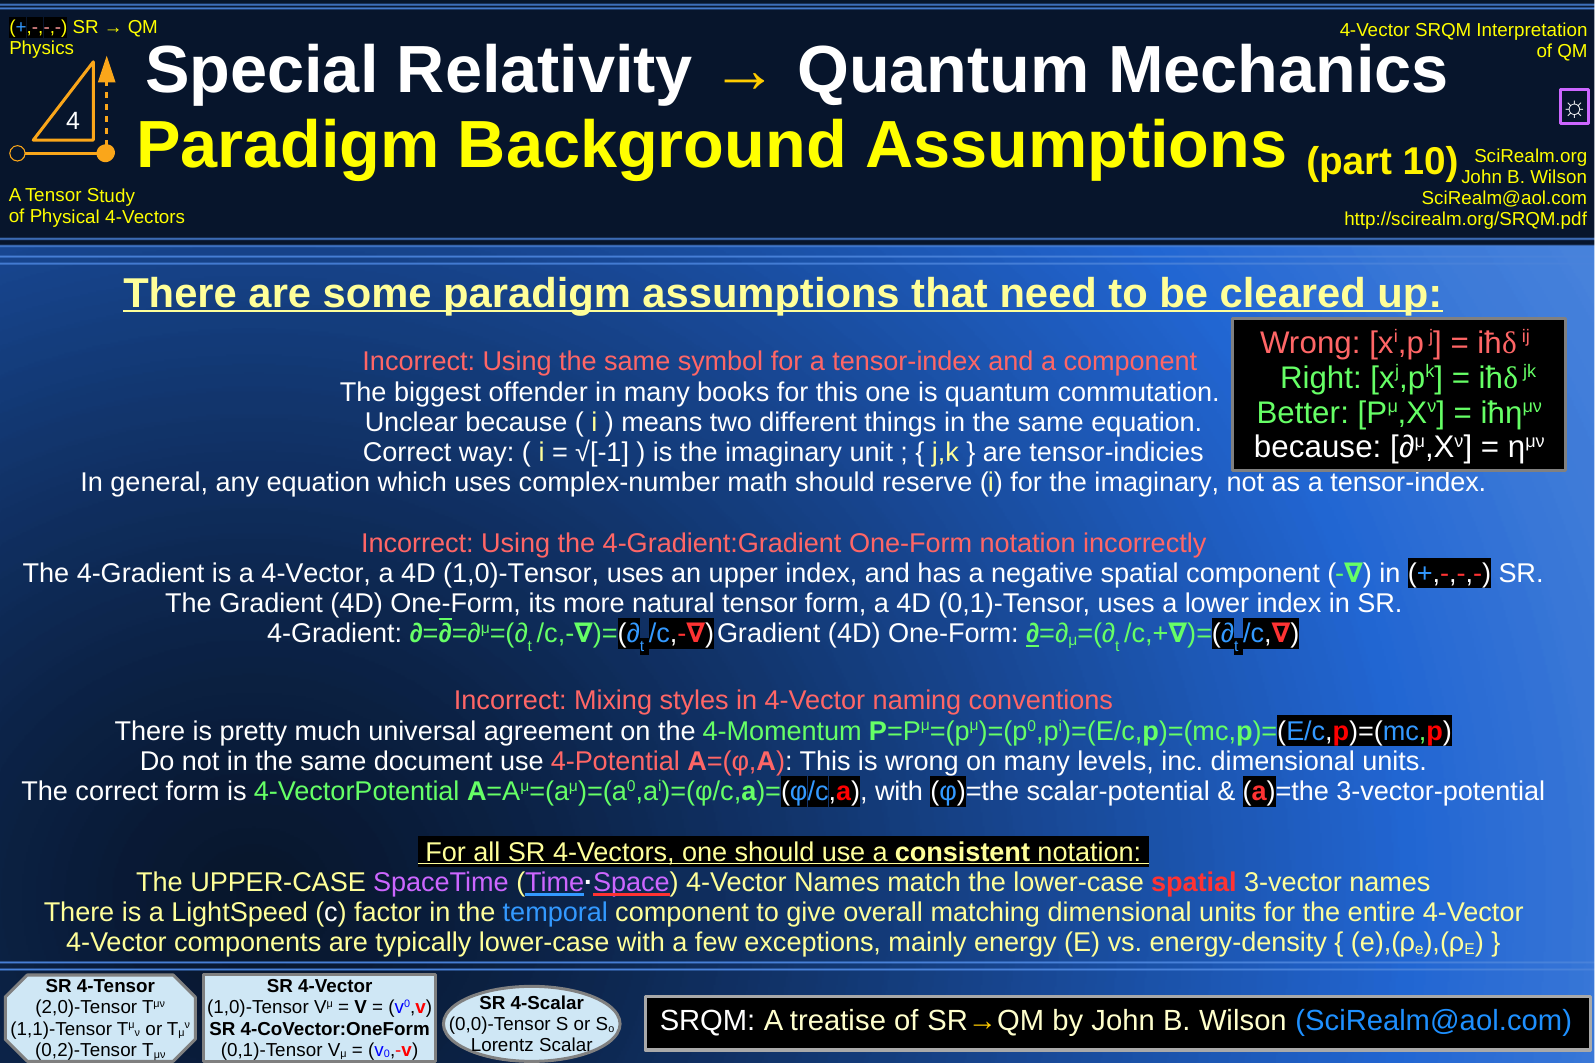

(+,-,-,-) SR → QM
Physics
A Tensor Study
of Physical 4-Vectors
4-Vector SRQM Interpretation
of QM
SciRealm.org
John B. Wilson
SciRealm@aol.com
http://scirealm.org/SRQM.pdf
Special Relativity → Quantum Mechanics
Paradigm Background Assumptions (part 10)
4
☼
# There are some paradigm assumptions that need to be cleared up: Incorrect: Using the same symbol for a tensor-index and a component The biggest offender in many books for this one is quantum commutation. Unclear because ( i ) means two different things in the same equation. Correct way: ( i = √[-1] ) is the imaginary unit ; { j,k } are tensor-indicies In general, any equation which uses complex-number math should reserve (i) for the imaginary, not as a tensor-index. Incorrect: Using the 4-Gradient:Gradient One-Form notation incorrectly The 4-Gradient is a 4-Vector, a 4D (1,0)-Tensor, uses an upper index, and has a negative spatial component (-∇) in (+,-,-,-) SR. The Gradient (4D) One-Form, its more natural tensor form, a 4D (0,1)-Tensor, uses a lower index in SR. 4-Gradient: ∂=∂=∂μ=(∂t /c,-∇)=(∂t /c,-∇)	Gradient (4D) One-Form: ∂=∂μ=(∂t /c,+∇)=(∂t /c,∇) Incorrect: Mixing styles in 4-Vector naming conventions There is pretty much universal agreement on the 4-Momentum P=Pμ=(pμ)=(p0,pi)=(E/c,p)=(mc,p)=(E/c,p)=(mc,p) Do not in the same document use 4-Potential A=(φ,A): This is wrong on many levels, inc. dimensional units. The correct form is 4-VectorPotential A=Aμ=(aμ)=(a0,ai)=(φ/c,a)=(φ/c,a), with (φ)=the scalar-potential & (a)=the 3-vector-potential For all SR 4-Vectors, one should use a consistent notation: The UPPER-CASE SpaceTime (Time·Space) 4-Vector Names match the lower-case spatial 3-vector names There is a LightSpeed (c) factor in the temporal component to give overall matching dimensional units for the entire 4-Vector 4-Vector components are typically lower-case with a few exceptions, mainly energy (E) vs. energy-density { (e),(ρe),(ρE) }
Wrong: [xi,p j] = iћδ ij
 Right: [xj,pk] = iћδ jk
Better: [Pμ,Xν] = iћημν
because: [∂μ,Xν] = ημν
SR 4-Tensor
(2,0)-Tensor Tμν
(1,1)-Tensor Tμν or Tμν
(0,2)-Tensor Tμν
SR 4-Vector
(1,0)-Tensor Vμ = V = (v0,v)
SR 4-CoVector:OneForm
(0,1)-Tensor Vμ = (v0,-v)
SR 4-Scalar
(0,0)-Tensor S or So
Lorentz Scalar
SRQM: A treatise of SR→QM by John B. Wilson (SciRealm@aol.com)